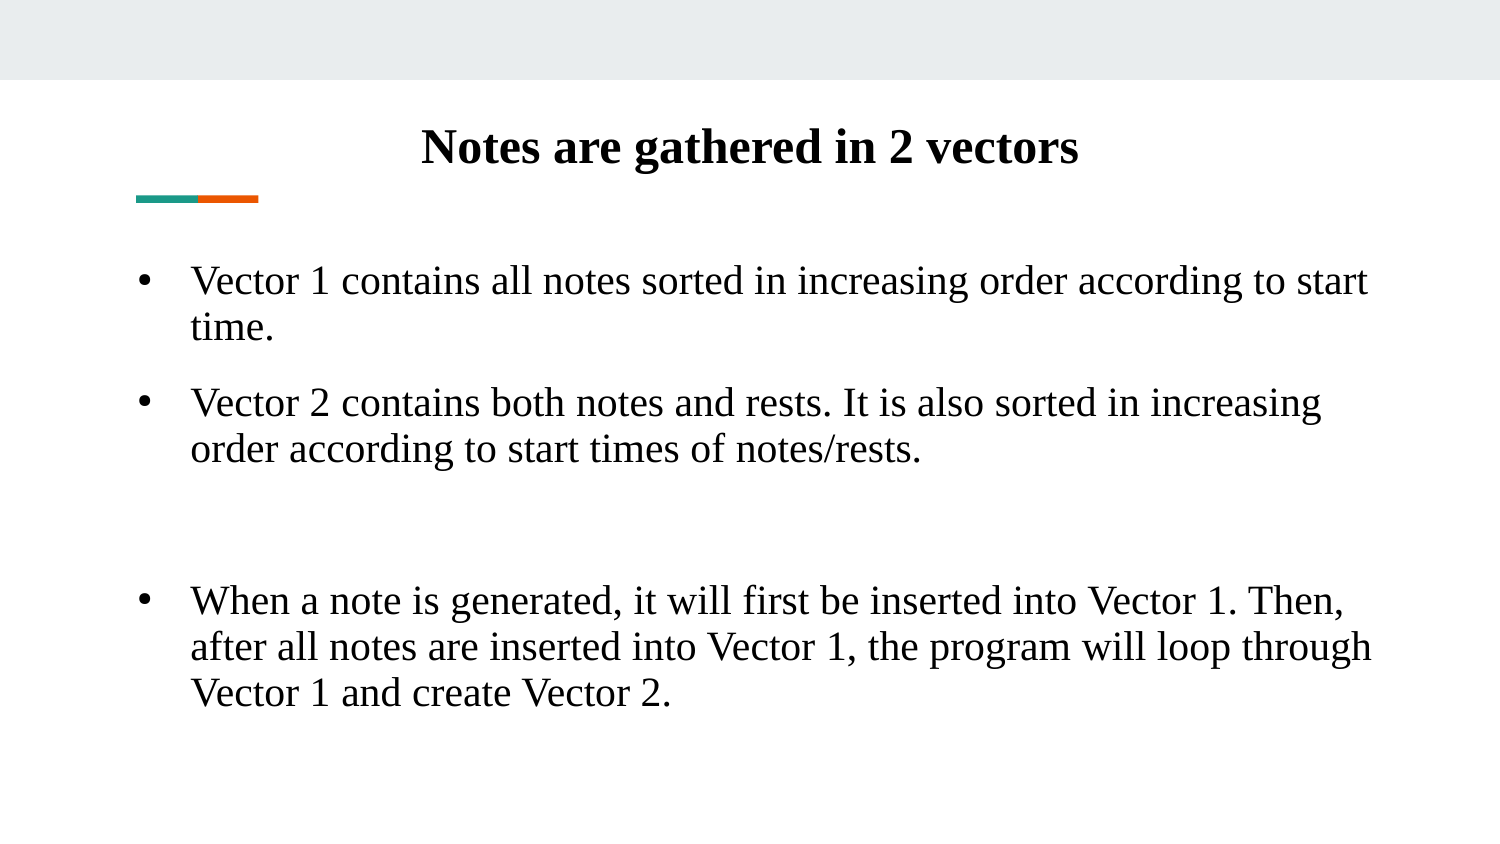

# Notes are gathered in 2 vectors
Vector 1 contains all notes sorted in increasing order according to start time.
Vector 2 contains both notes and rests. It is also sorted in increasing order according to start times of notes/rests.
When a note is generated, it will first be inserted into Vector 1. Then, after all notes are inserted into Vector 1, the program will loop through Vector 1 and create Vector 2.